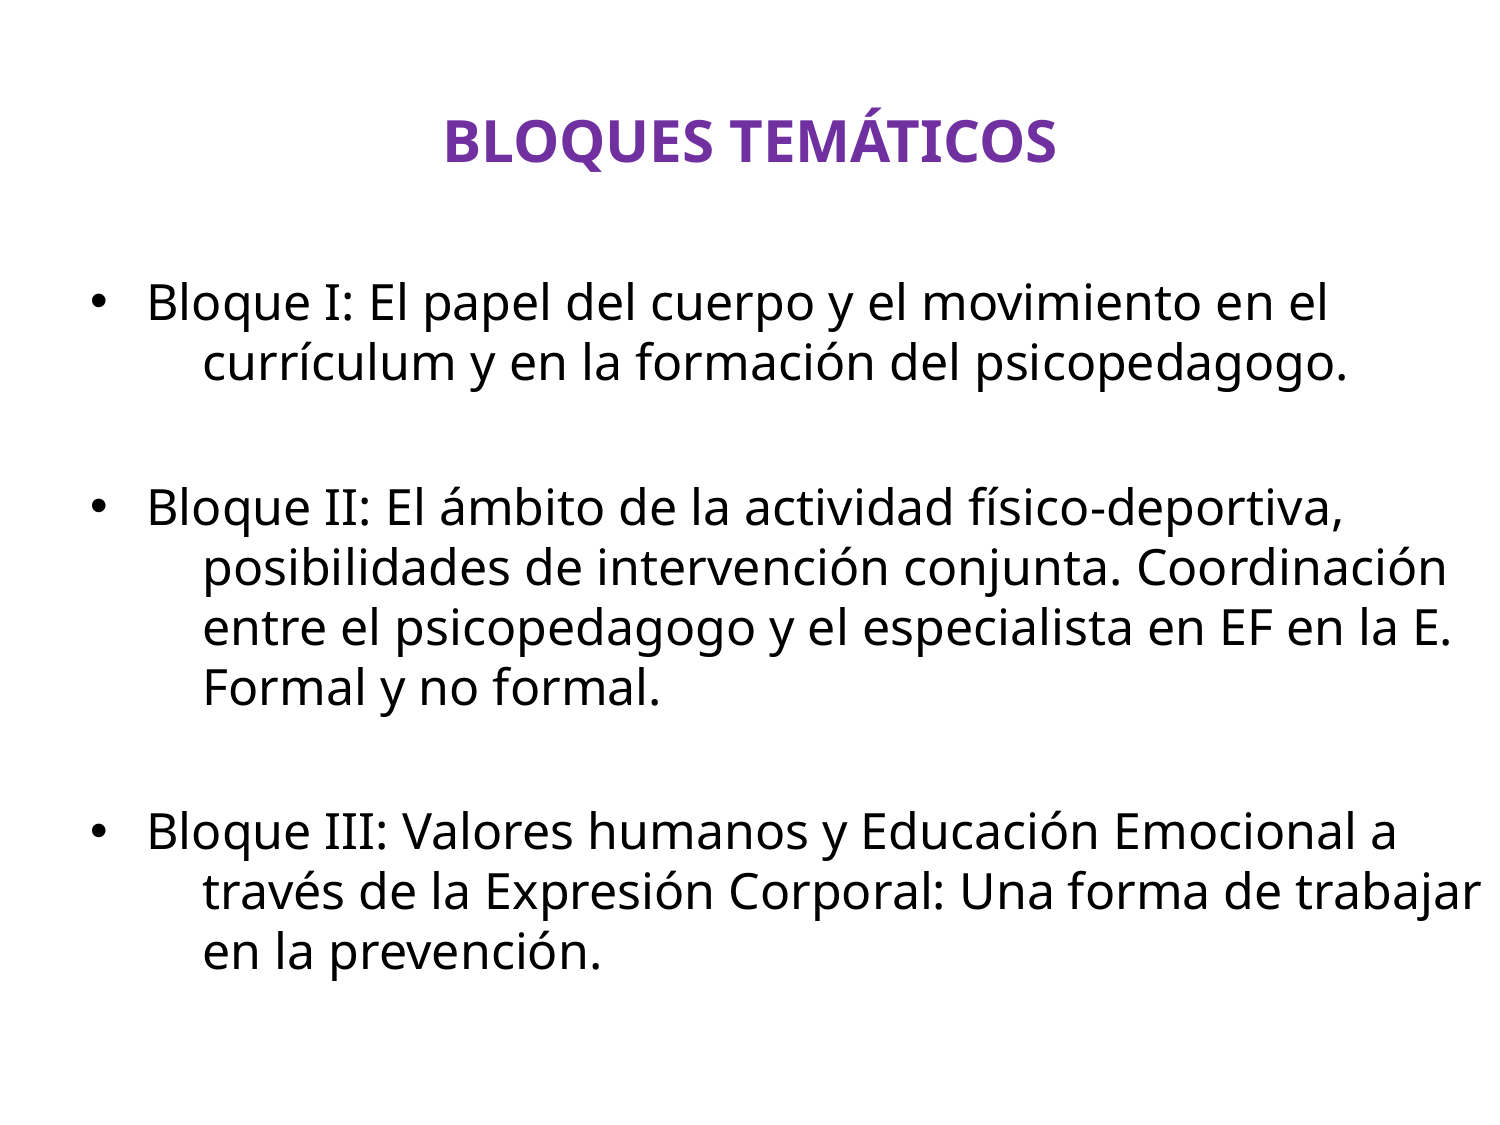

# BLOQUES TEMÁTICOS
Bloque I: El papel del cuerpo y el movimiento en el currículum y en la formación del psicopedagogo.
Bloque II: El ámbito de la actividad físico-deportiva, posibilidades de intervención conjunta. Coordinación entre el psicopedagogo y el especialista en EF en la E. Formal y no formal.
Bloque III: Valores humanos y Educación Emocional a través de la Expresión Corporal: Una forma de trabajar en la prevención.